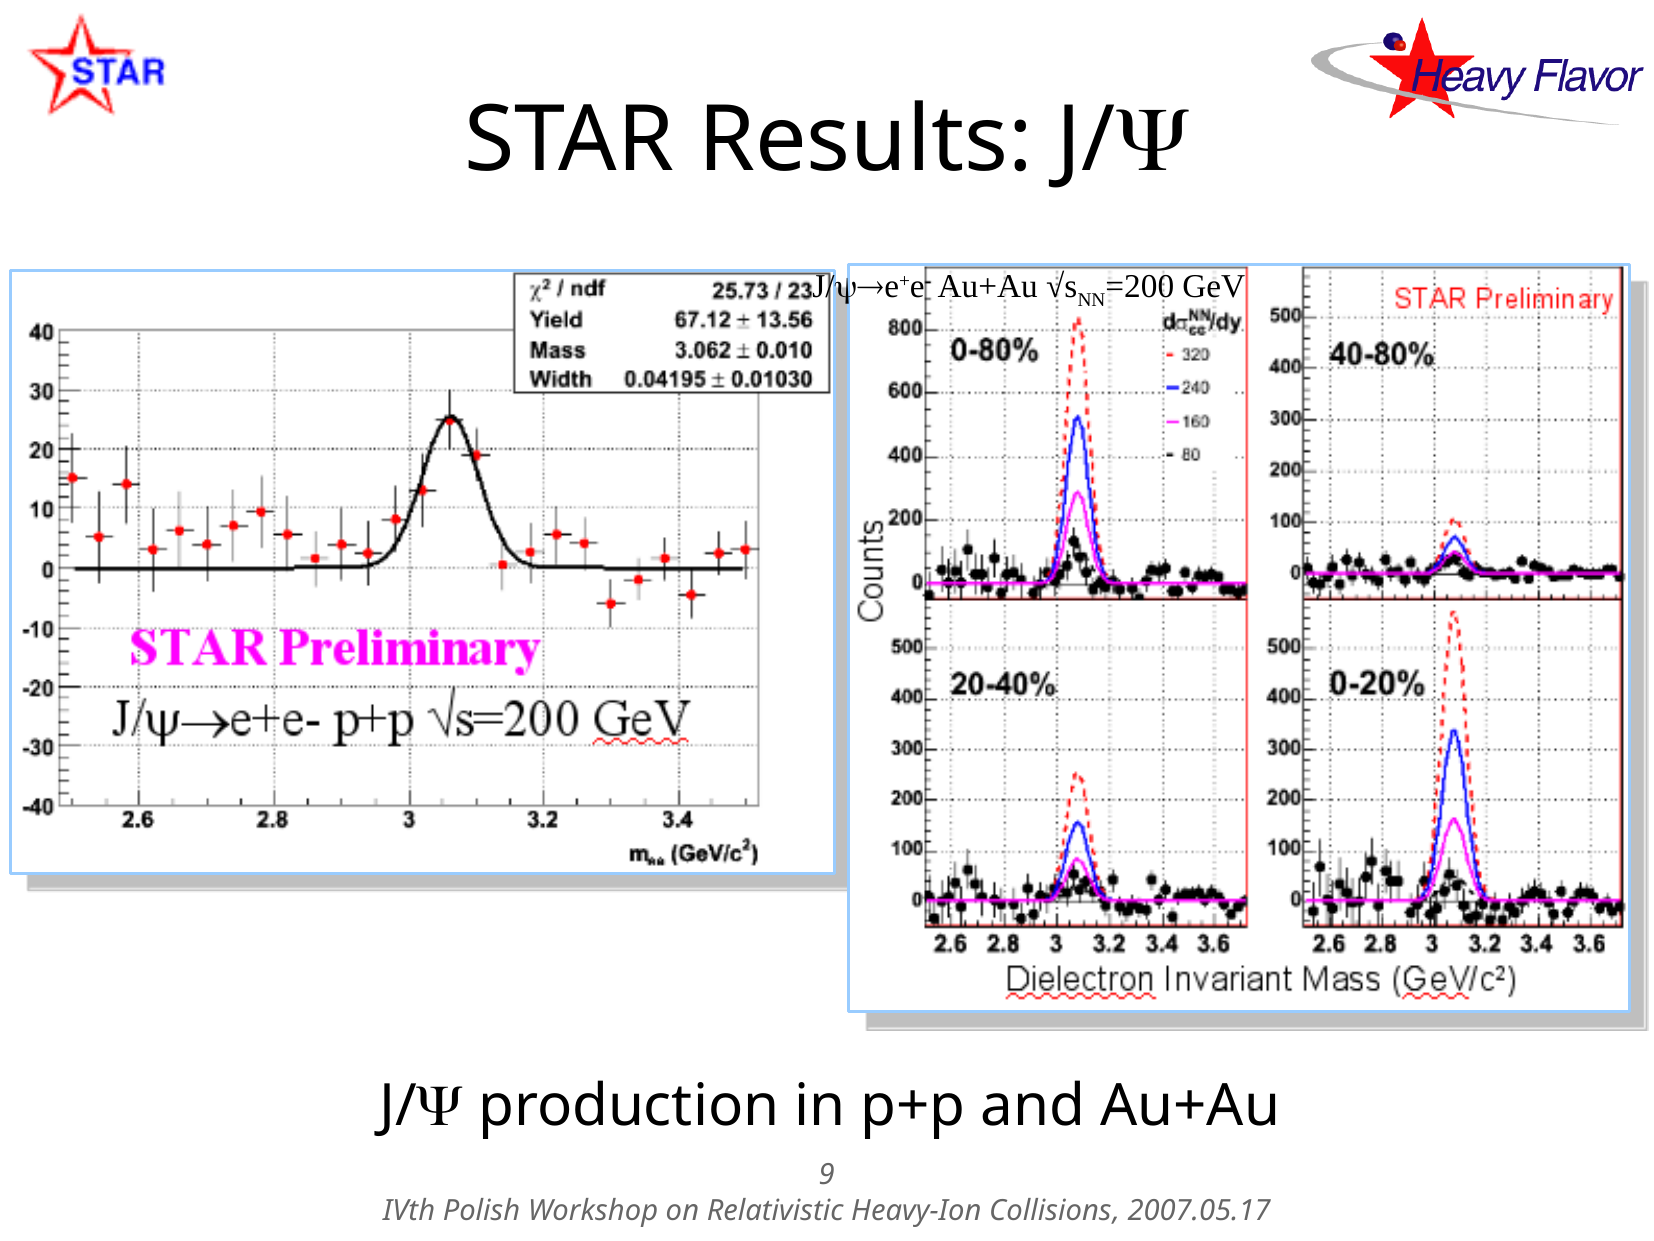

# STAR Results: J/Y
J/e+e- Au+Au √sNN=200 GeV
J/Y production in p+p and Au+Au
9
2007.05.17